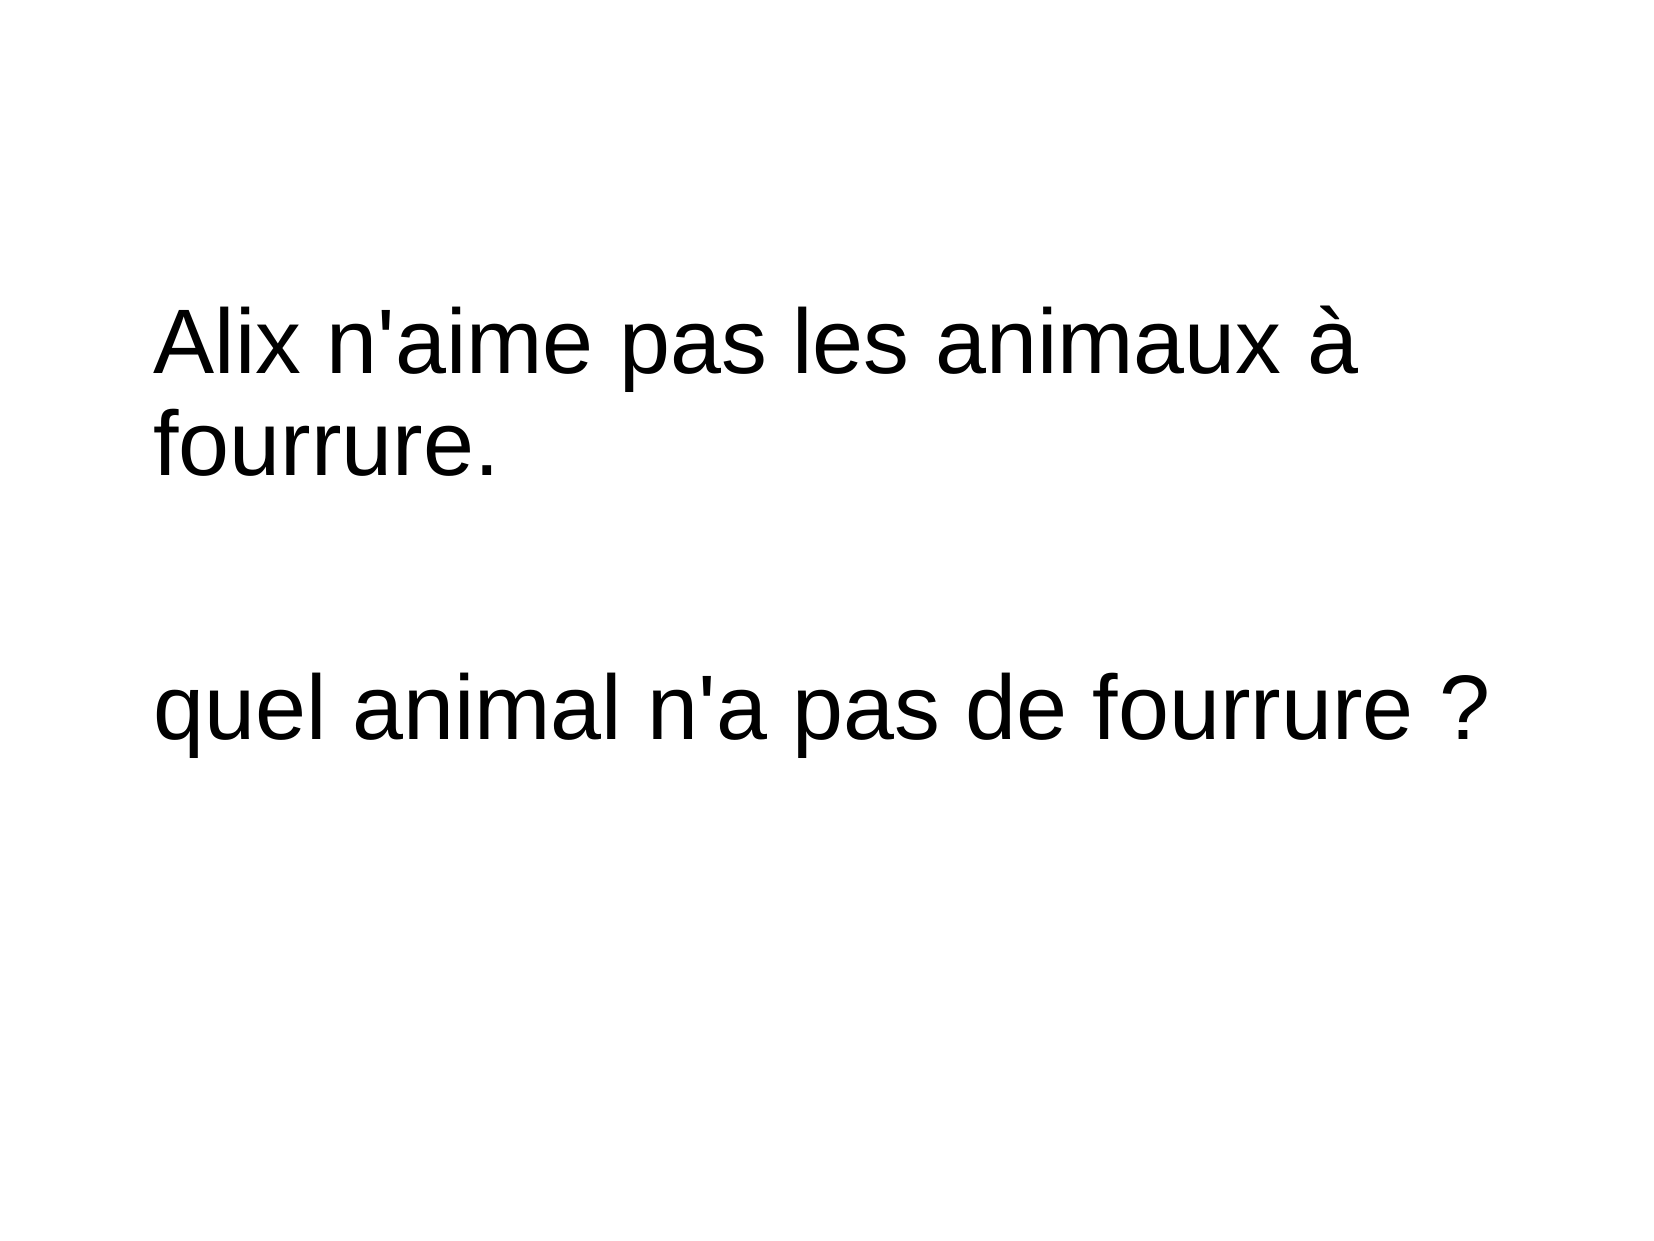

#
Alix n'aime pas les animaux à fourrure.
quel animal n'a pas de fourrure ?